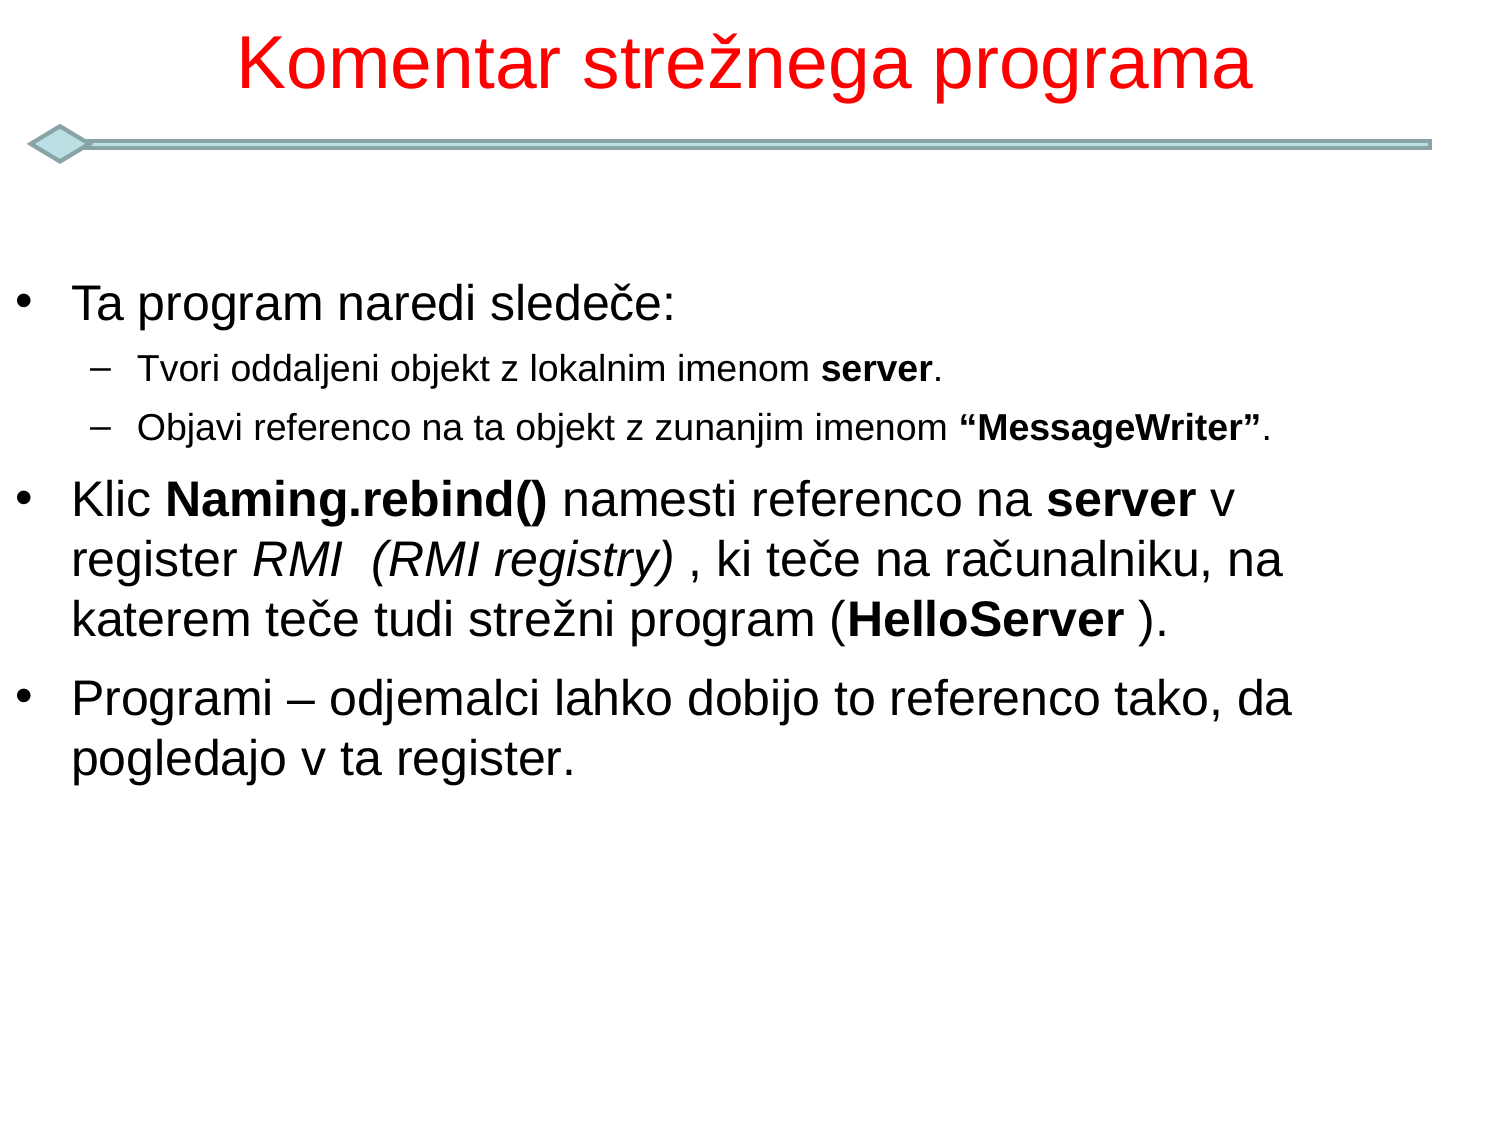

# Komentar strežnega programa
Ta program naredi sledeče:
Tvori oddaljeni objekt z lokalnim imenom server.
Objavi referenco na ta objekt z zunanjim imenom “MessageWriter”.
Klic Naming.rebind() namesti referenco na server v register RMI (RMI registry) , ki teče na računalniku, na katerem teče tudi strežni program (HelloServer ).
Programi – odjemalci lahko dobijo to referenco tako, da pogledajo v ta register.